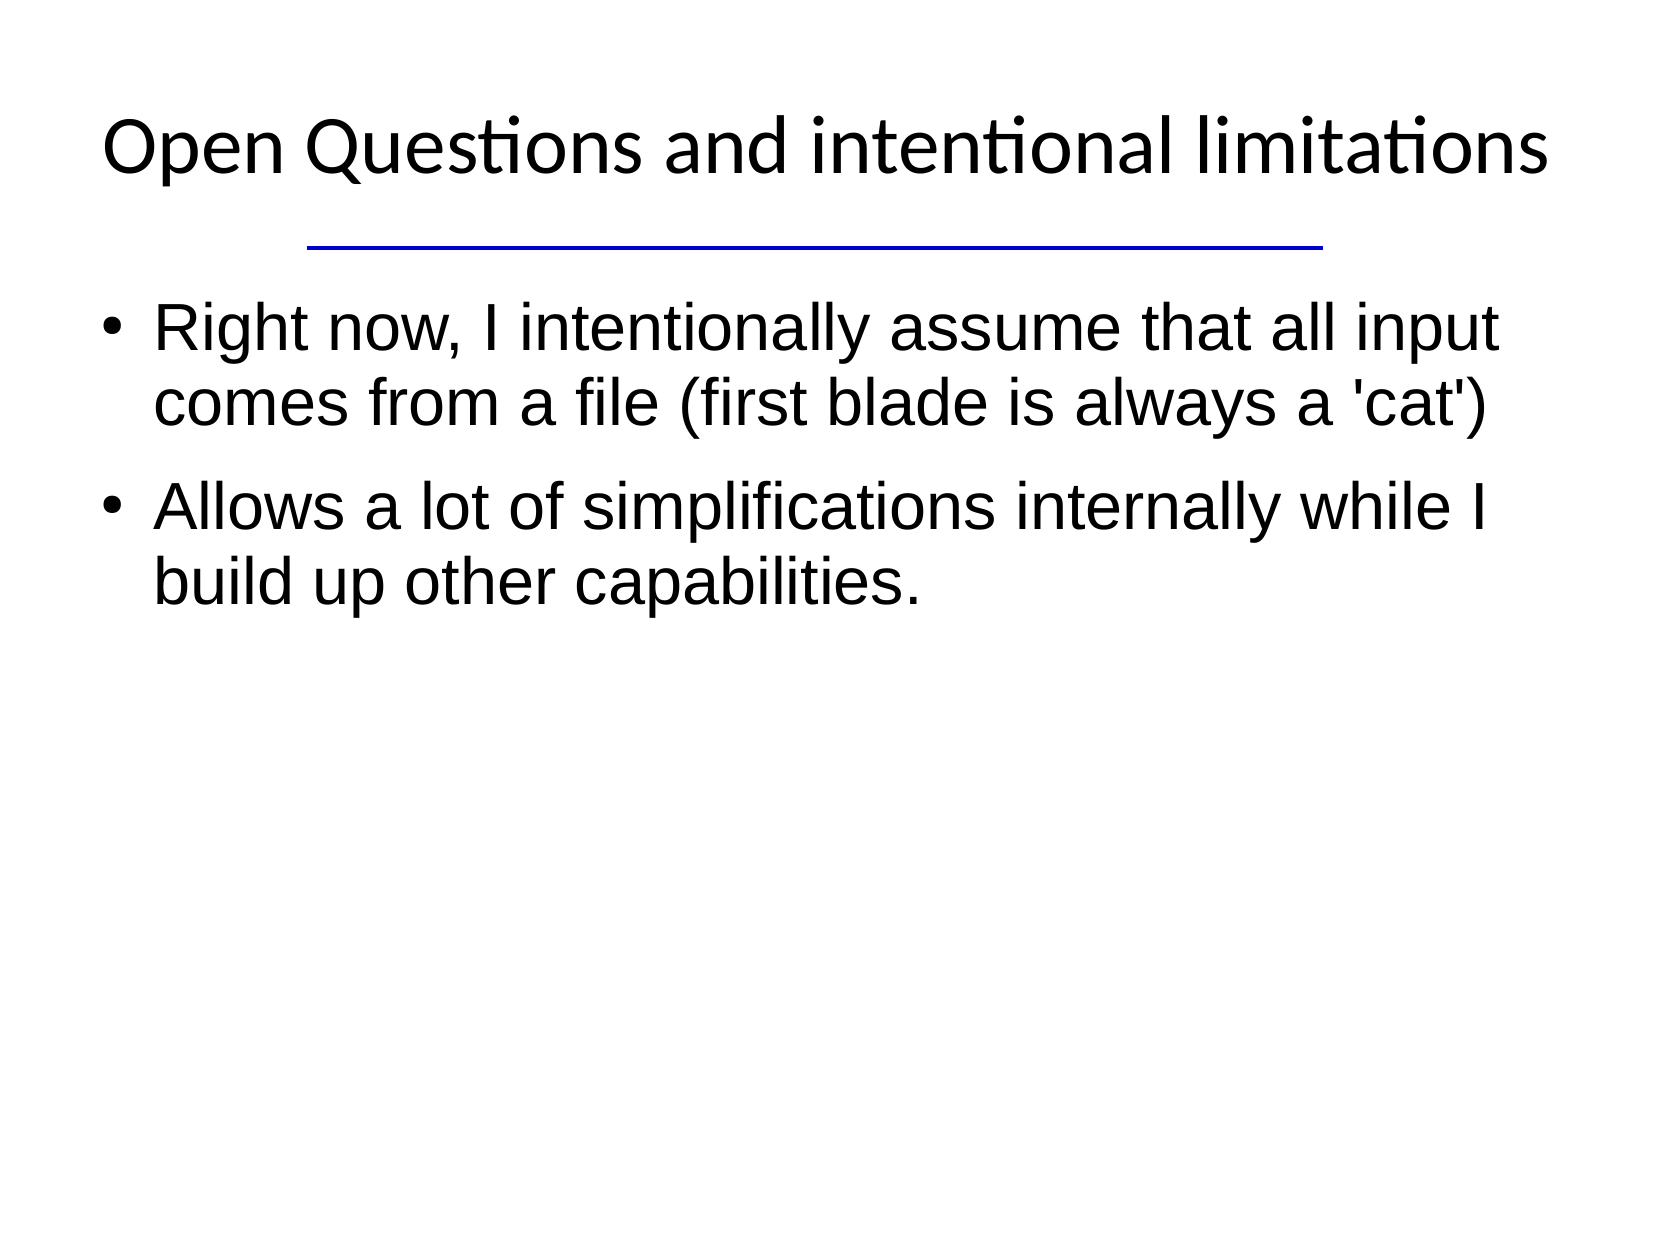

# Open Questions and intentional limitations
Right now, I intentionally assume that all input comes from a file (first blade is always a 'cat')
Allows a lot of simplifications internally while I build up other capabilities.